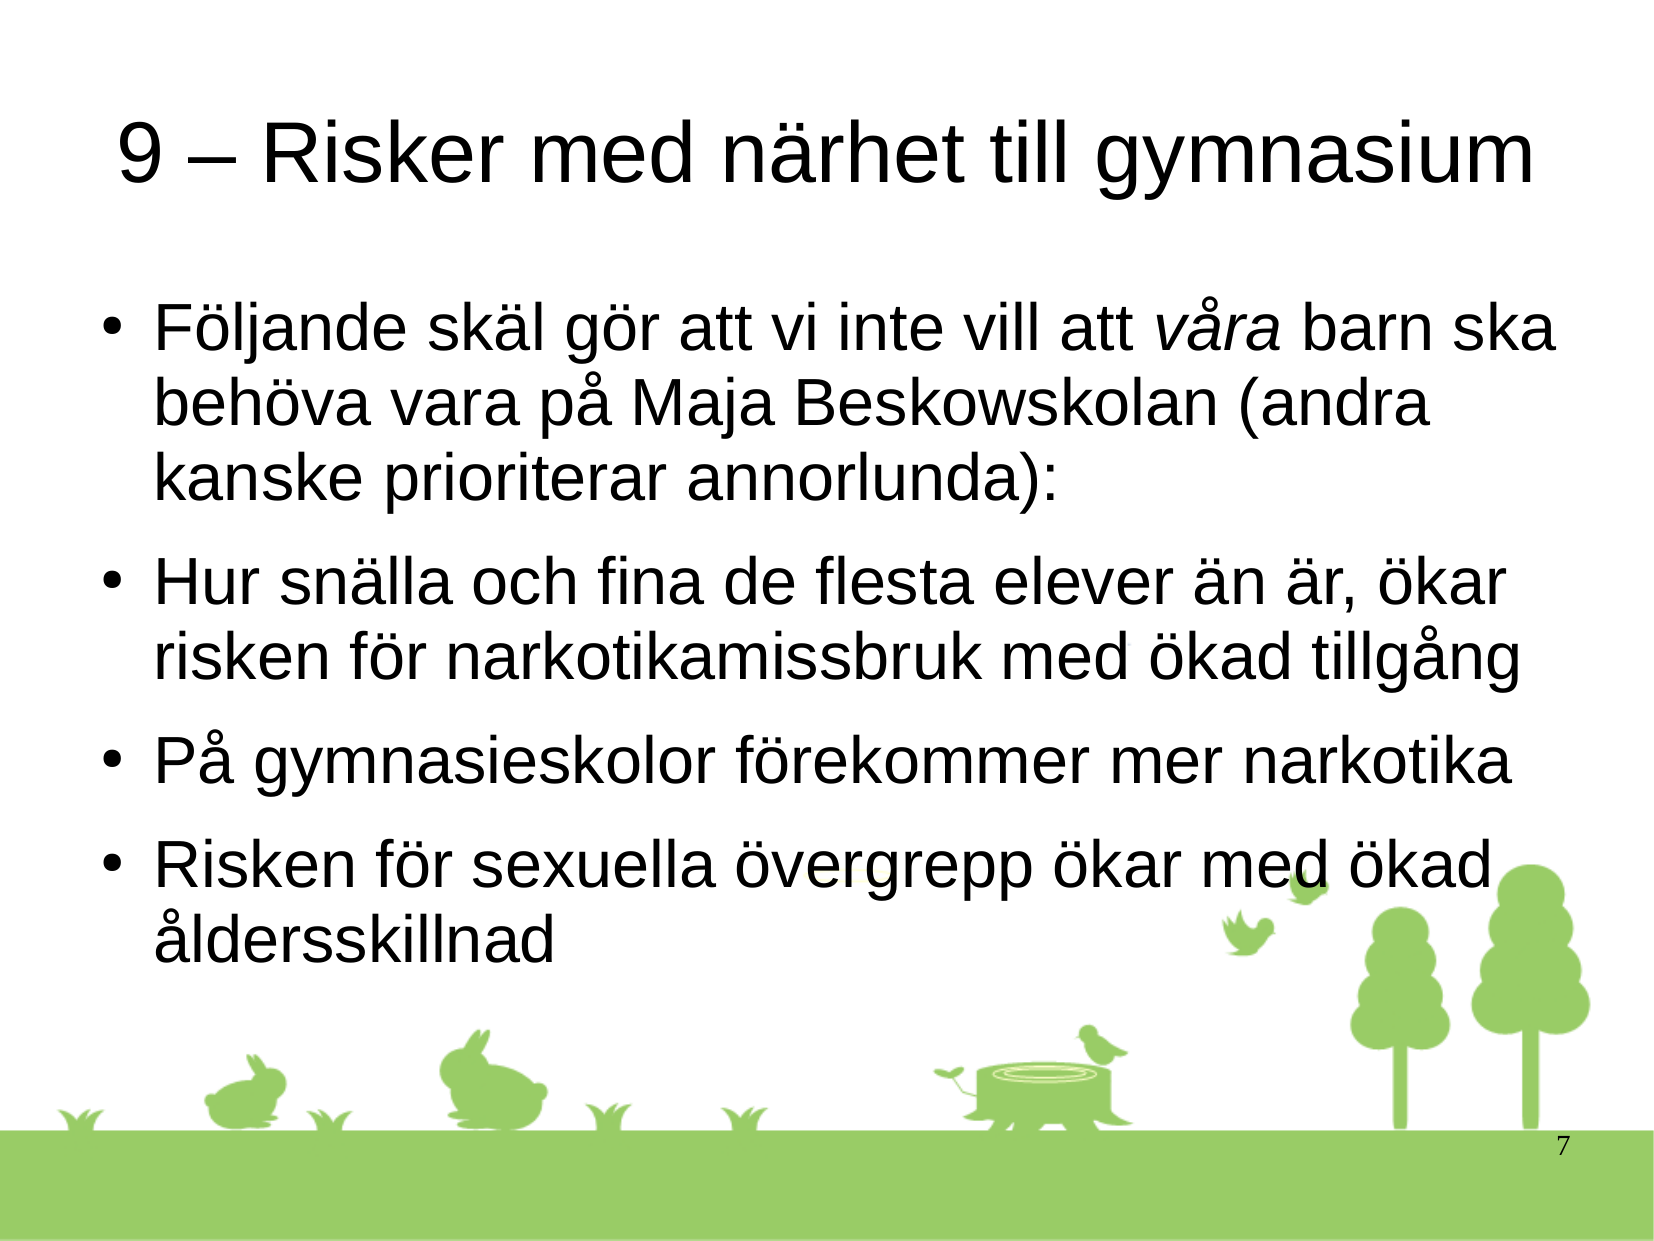

# 9 – Risker med närhet till gymnasium
Följande skäl gör att vi inte vill att våra barn ska behöva vara på Maja Beskowskolan (andra kanske prioriterar annorlunda):
Hur snälla och fina de flesta elever än är, ökar risken för narkotikamissbruk med ökad tillgång
På gymnasieskolor förekommer mer narkotika
Risken för sexuella övergrepp ökar med ökad åldersskillnad
7